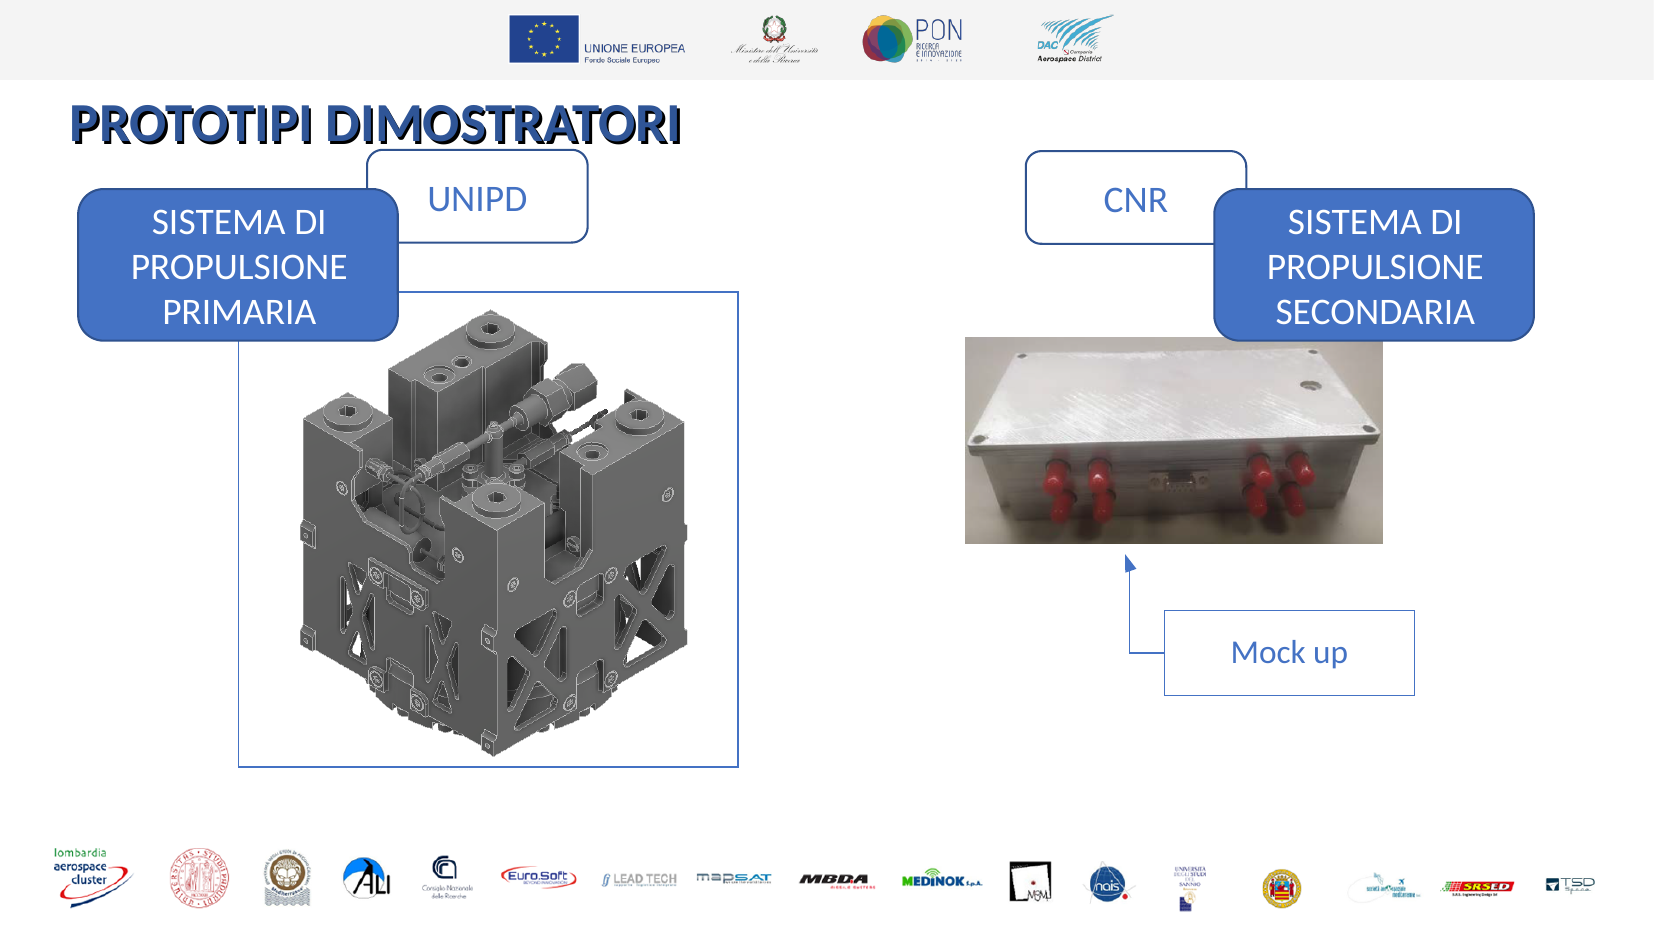

PROTOTIPI DIMOSTRATORI
UNIPD
CNR
SISTEMA DI PROPULSIONE PRIMARIA
SISTEMA DI PROPULSIONE SECONDARIA
Mock up